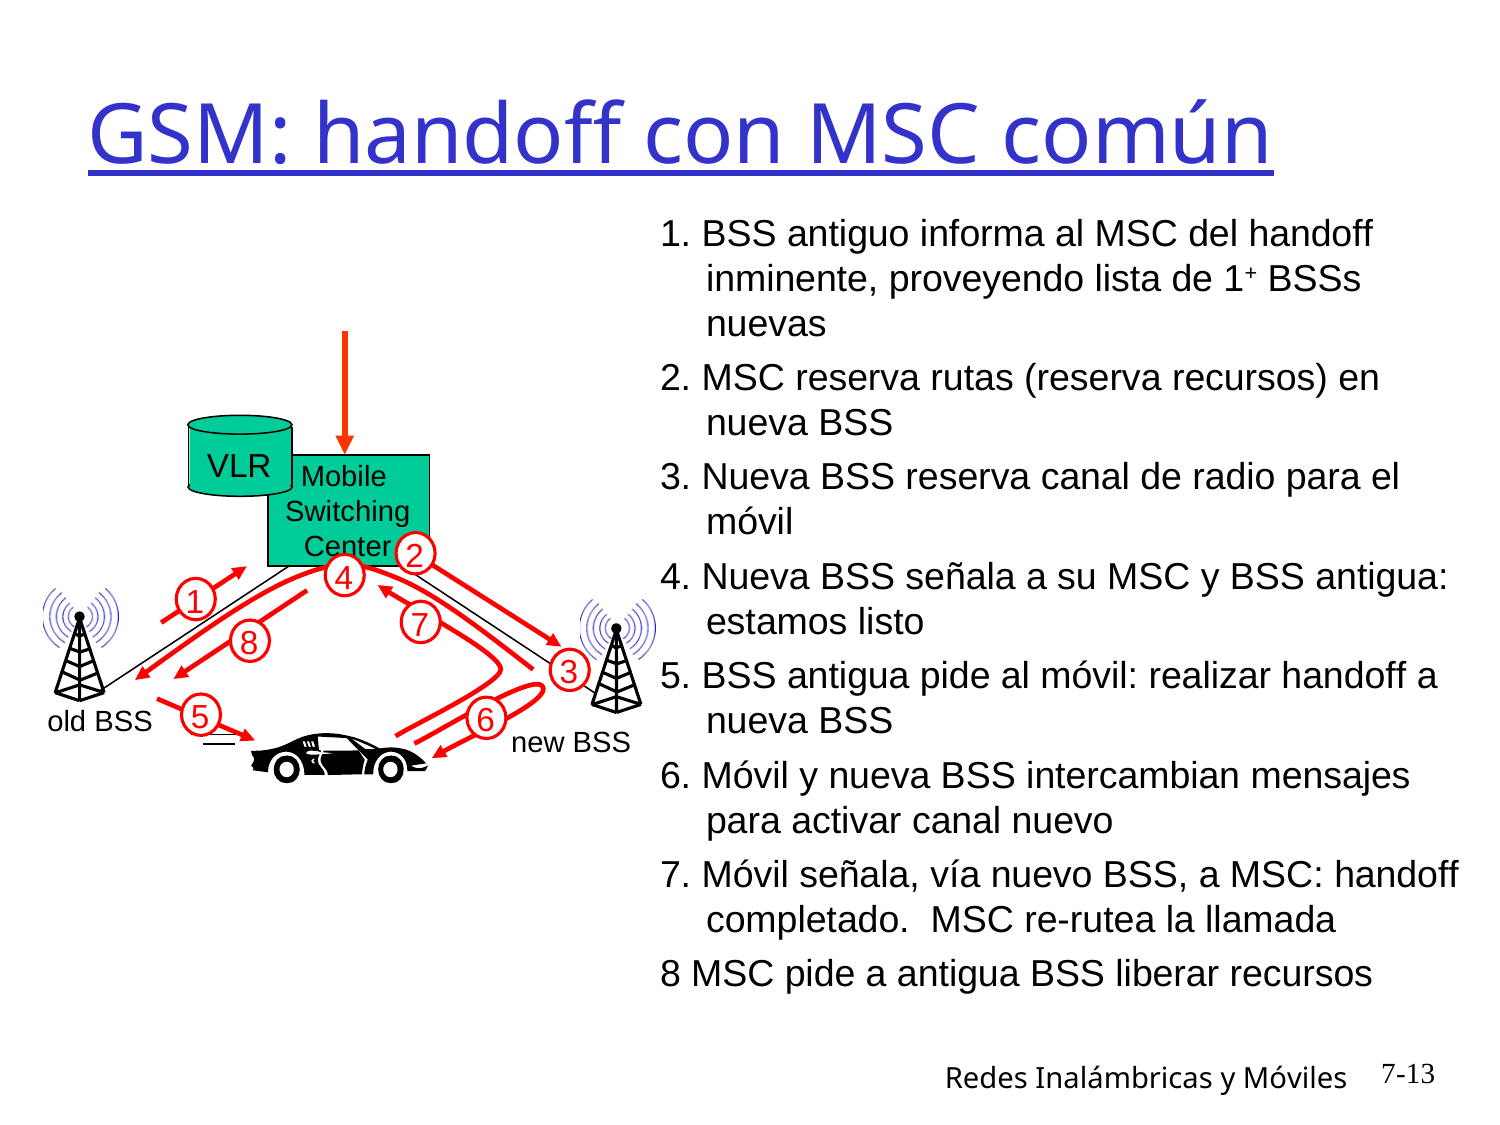

# GSM: handoff con MSC común
1. BSS antiguo informa al MSC del handoff inminente, proveyendo lista de 1+ BSSs nuevas
2. MSC reserva rutas (reserva recursos) en nueva BSS
3. Nueva BSS reserva canal de radio para el móvil
4. Nueva BSS señala a su MSC y BSS antigua: estamos listo
5. BSS antigua pide al móvil: realizar handoff a nueva BSS
6. Móvil y nueva BSS intercambian mensajes para activar canal nuevo
7. Móvil señala, vía nuevo BSS, a MSC: handoff completado. MSC re-rutea la llamada
8 MSC pide a antigua BSS liberar recursos
VLR
Mobile
Switching
Center
2
4
1
7
8
3
5
6
old BSS
new BSS
13